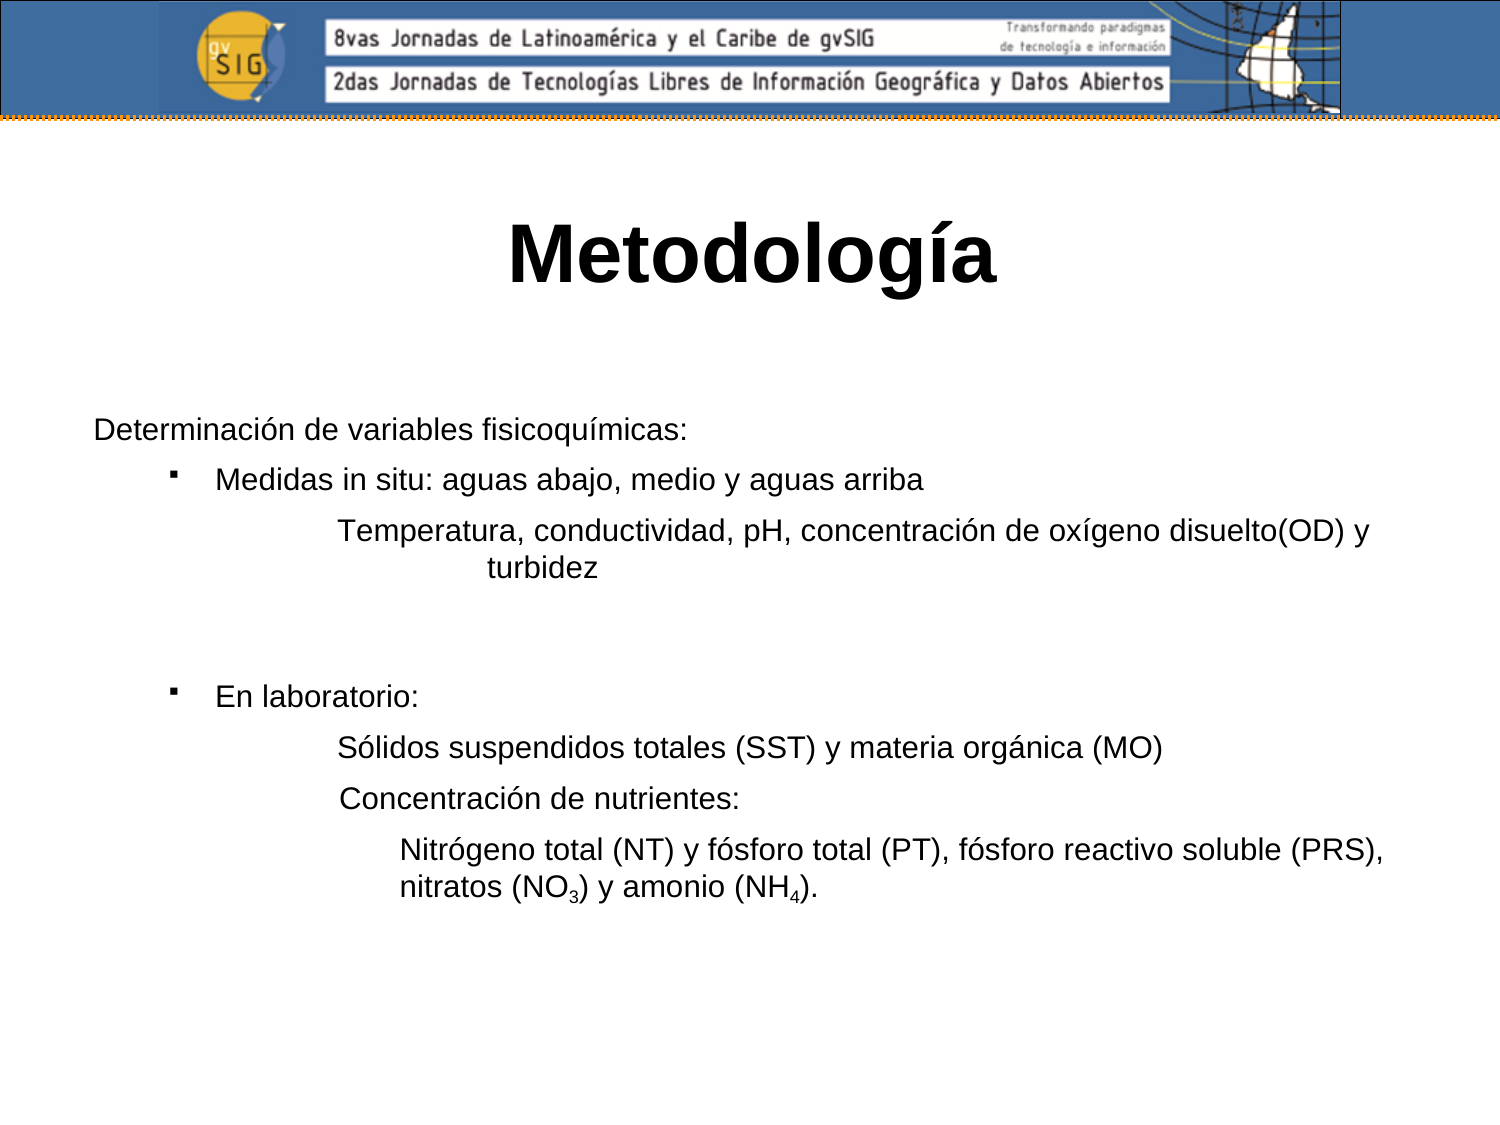

# Metodología
Determinación de variables fisicoquímicas:
Medidas in situ: aguas abajo, medio y aguas arriba
		Temperatura, conductividad, pH, concentración de oxígeno disuelto(OD) y 				turbidez
En laboratorio:
Sólidos suspendidos totales (SST) y materia orgánica (MO)
Concentración de nutrientes:
Nitrógeno total (NT) y fósforo total (PT), fósforo reactivo soluble (PRS), nitratos (NO3) y amonio (NH4).